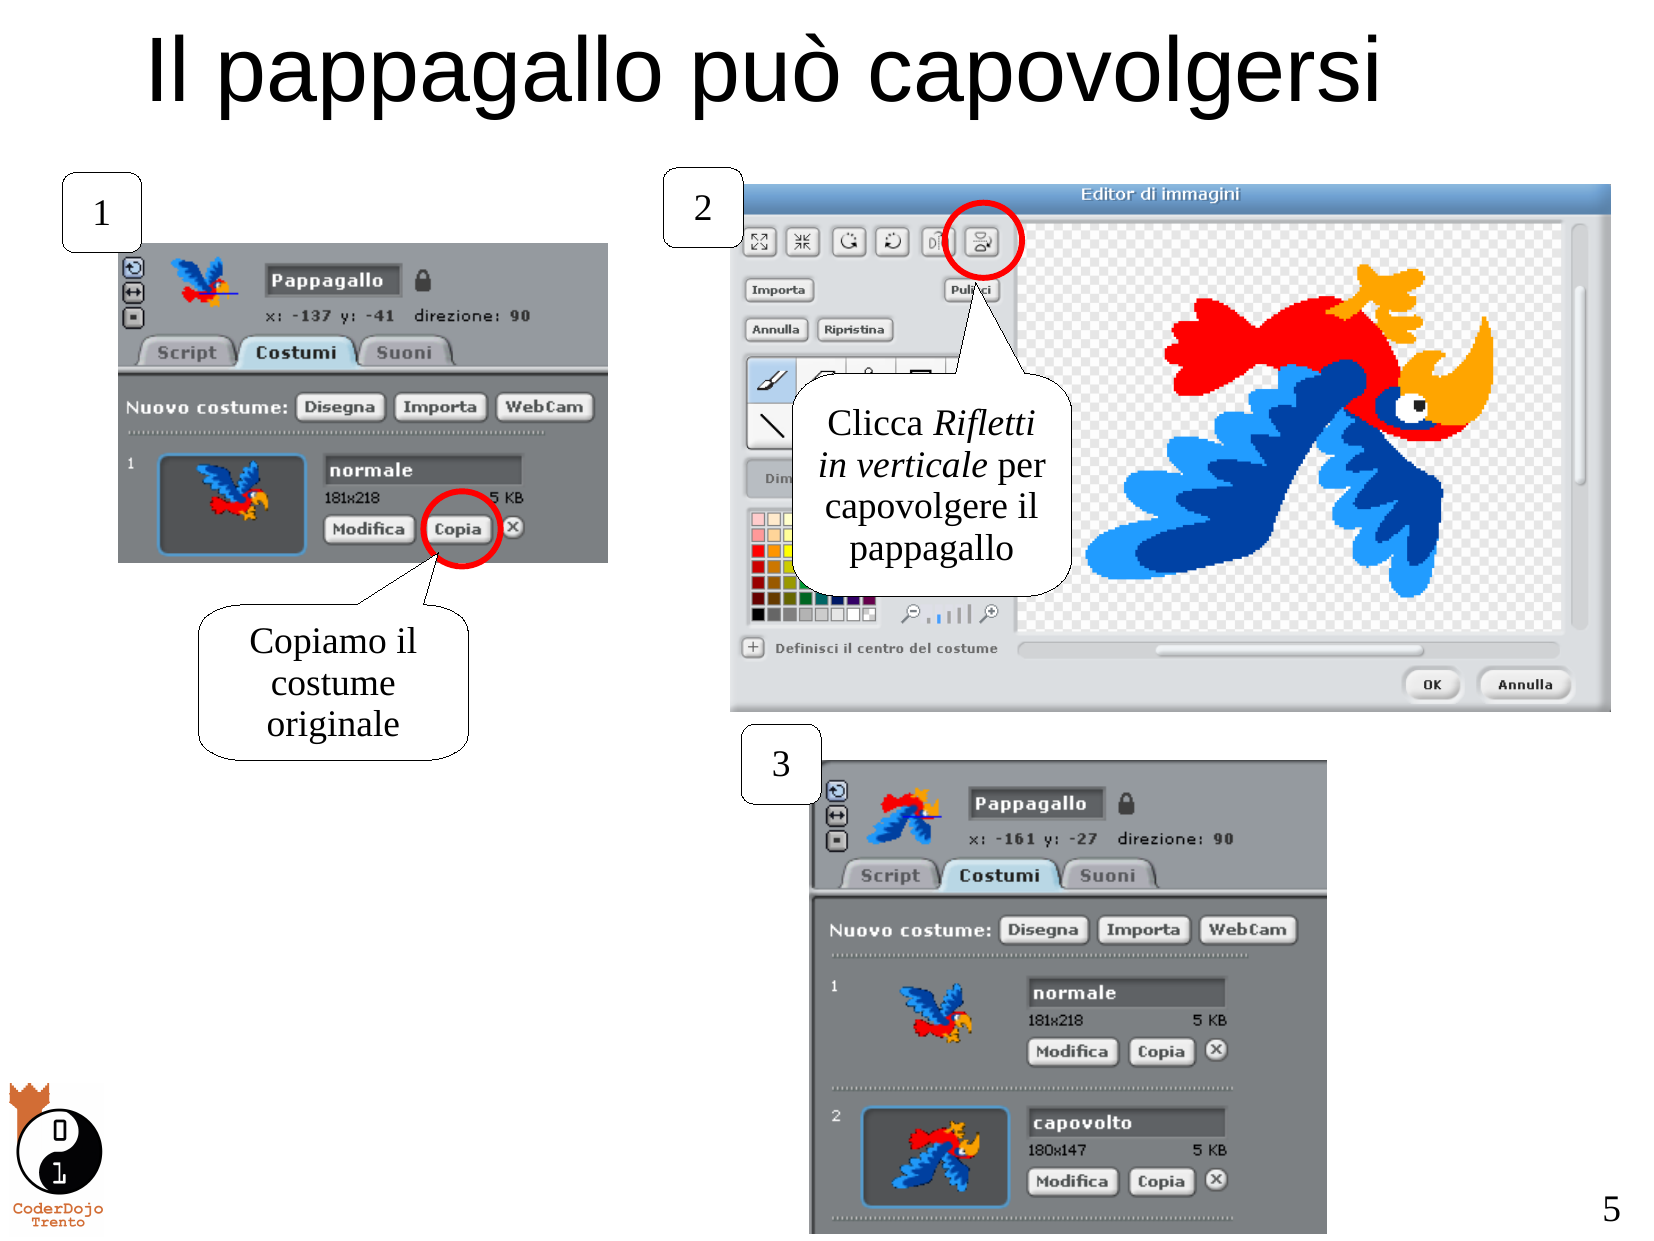

# Il pappagallo può capovolgersi
2
1
Clicca Rifletti in verticale per capovolgere il pappagallo
Copiamo il costume originale
3
5